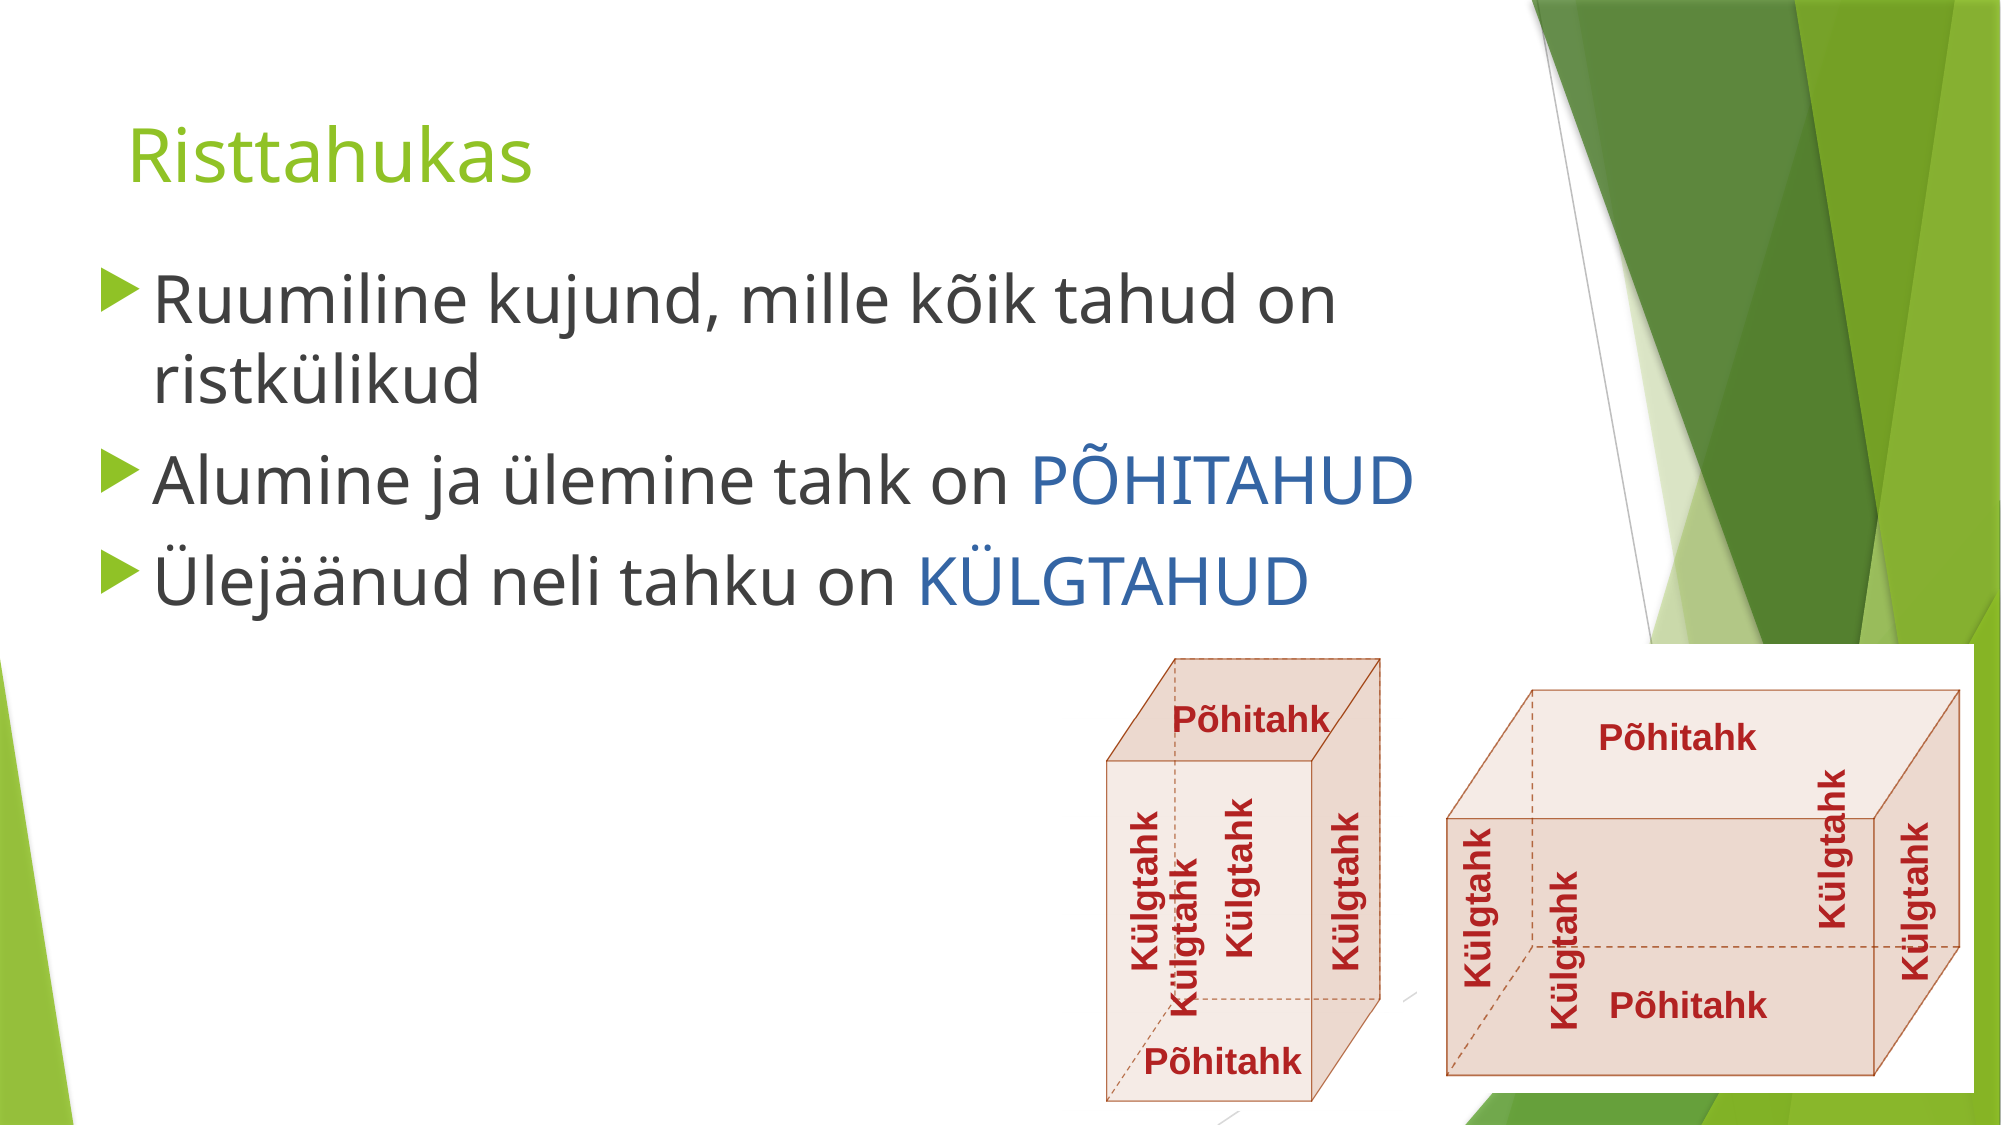

# Risttahukas
Ruumiline kujund, mille kõik tahud on ristkülikud
Alumine ja ülemine tahk on PÕHITAHUD
Ülejäänud neli tahku on KÜLGTAHUD
Põhitahk
Põhitahk
Külgtahk
Külgtahk
Külgtahk
Külgtahk
Külgtahk
Külgtahk
Külgtahk
Külgtahk
Põhitahk
Põhitahk